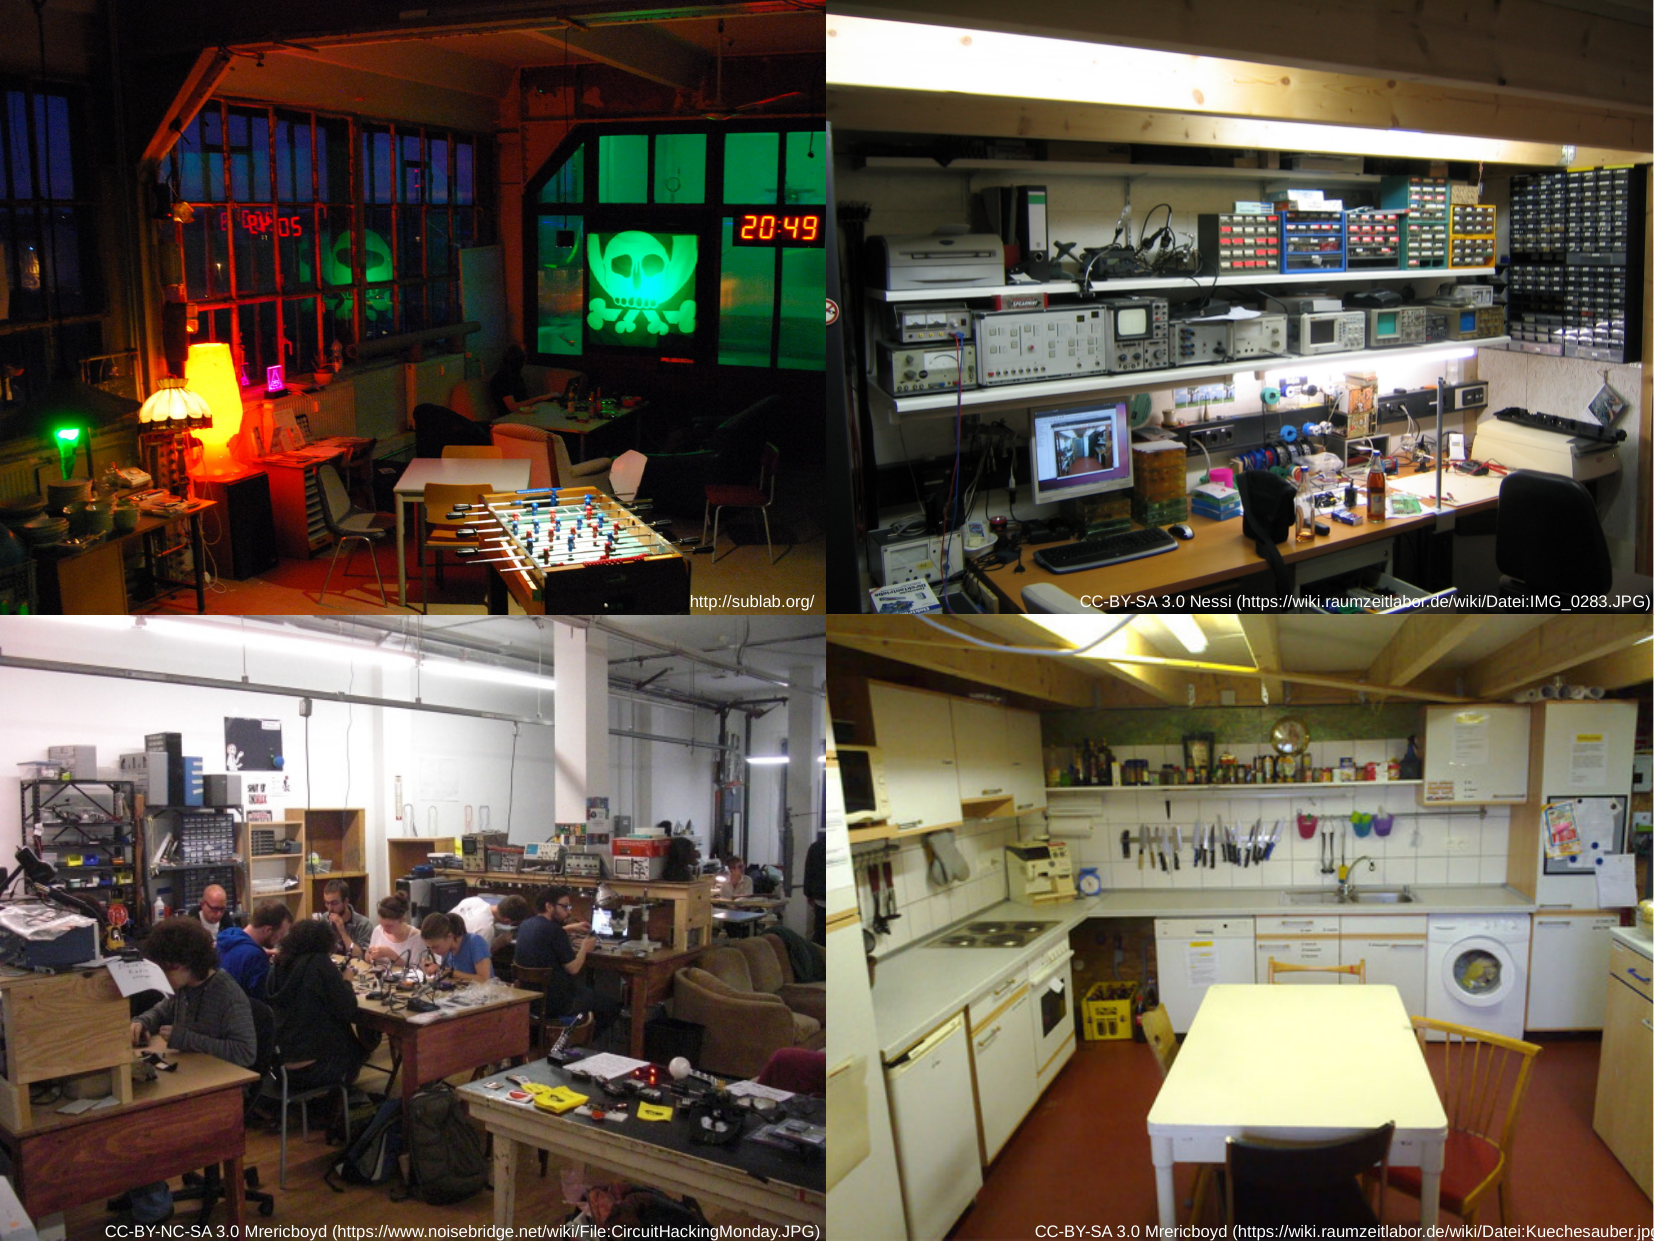

http://sublab.org/
CC-BY-SA 3.0 Nessi (https://wiki.raumzeitlabor.de/wiki/Datei:IMG_0283.JPG)
CC-BY-NC-SA 3.0 Mrericboyd (https://www.noisebridge.net/wiki/File:CircuitHackingMonday.JPG)
CC-BY-SA 3.0 Mrericboyd (https://wiki.raumzeitlabor.de/wiki/Datei:Kuechesauber.jpg)